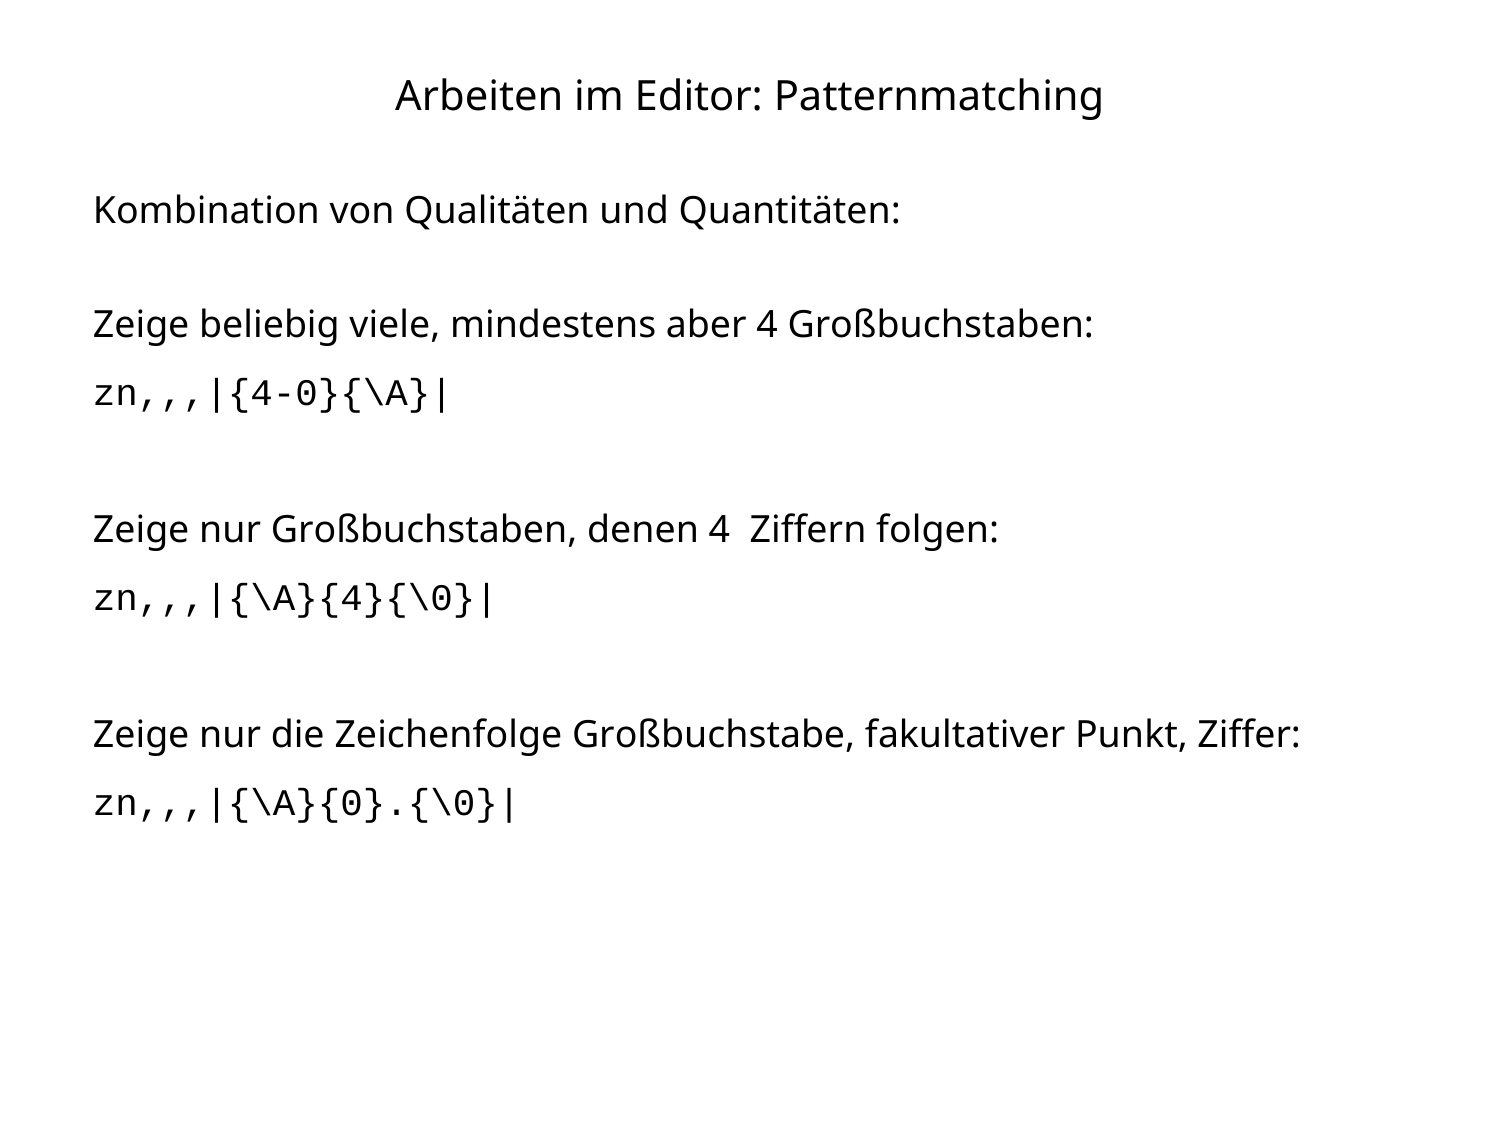

Arbeiten im Editor: Patternmatching
Kombination von Qualitäten und Quantitäten:
Zeige beliebig viele, mindestens aber 4 Großbuchstaben:
zn,,,|{4-0}{\A}|
Zeige nur Großbuchstaben, denen 4 Ziffern folgen:
zn,,,|{\A}{4}{\0}|
Zeige nur die Zeichenfolge Großbuchstabe, fakultativer Punkt, Ziffer:
zn,,,|{\A}{0}.{\0}|